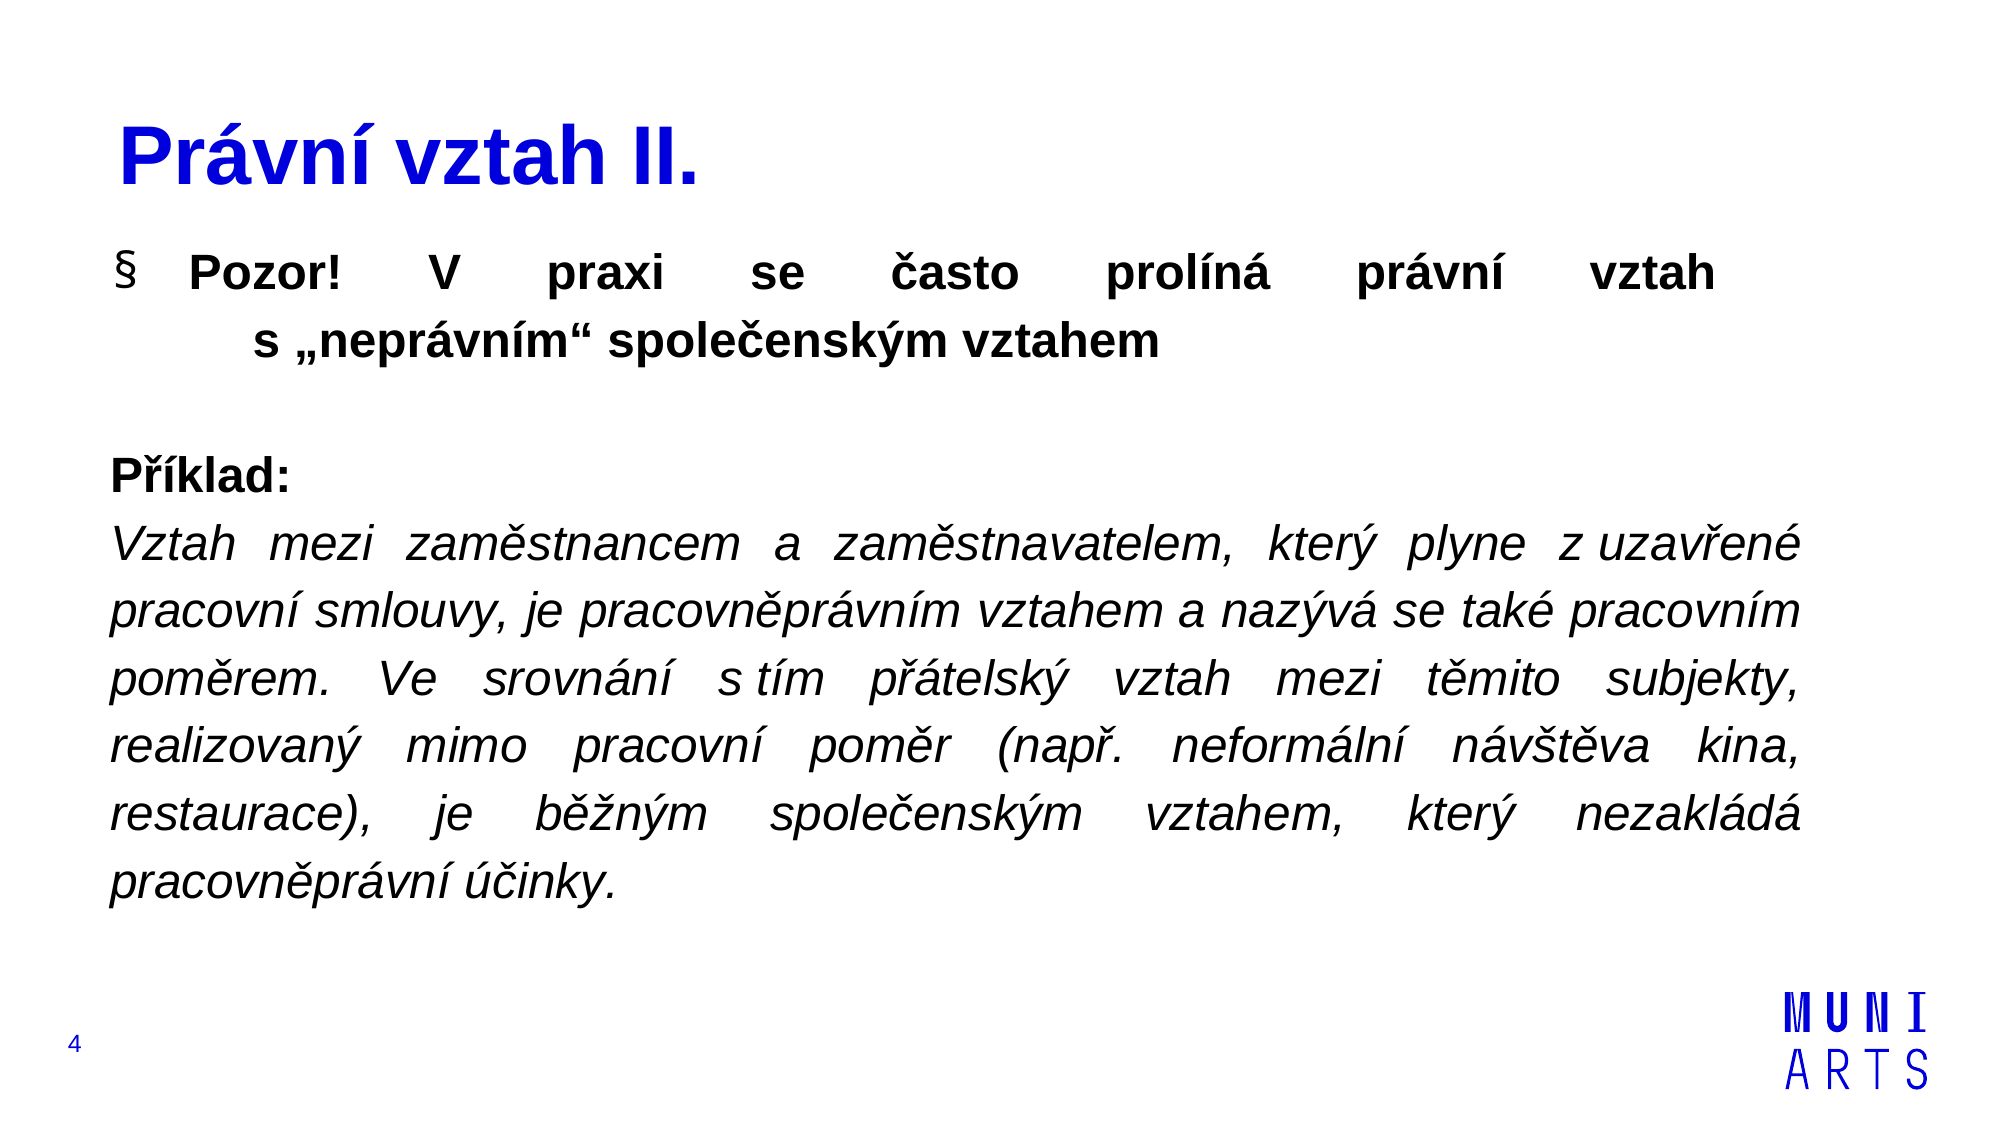

# Právní vztah II.
Pozor! V praxi se často prolíná právní vztah
s „neprávním“ společenským vztahem
Příklad:
Vztah mezi zaměstnancem a zaměstnavatelem, který plyne z uzavřené pracovní smlouvy, je pracovněprávním vztahem a nazývá se také pracovním poměrem. Ve srovnání s tím přátelský vztah mezi těmito subjekty, realizovaný mimo pracovní poměr (např. neformální návštěva kina, restaurace), je běžným společenským vztahem, který nezakládá pracovněprávní účinky.